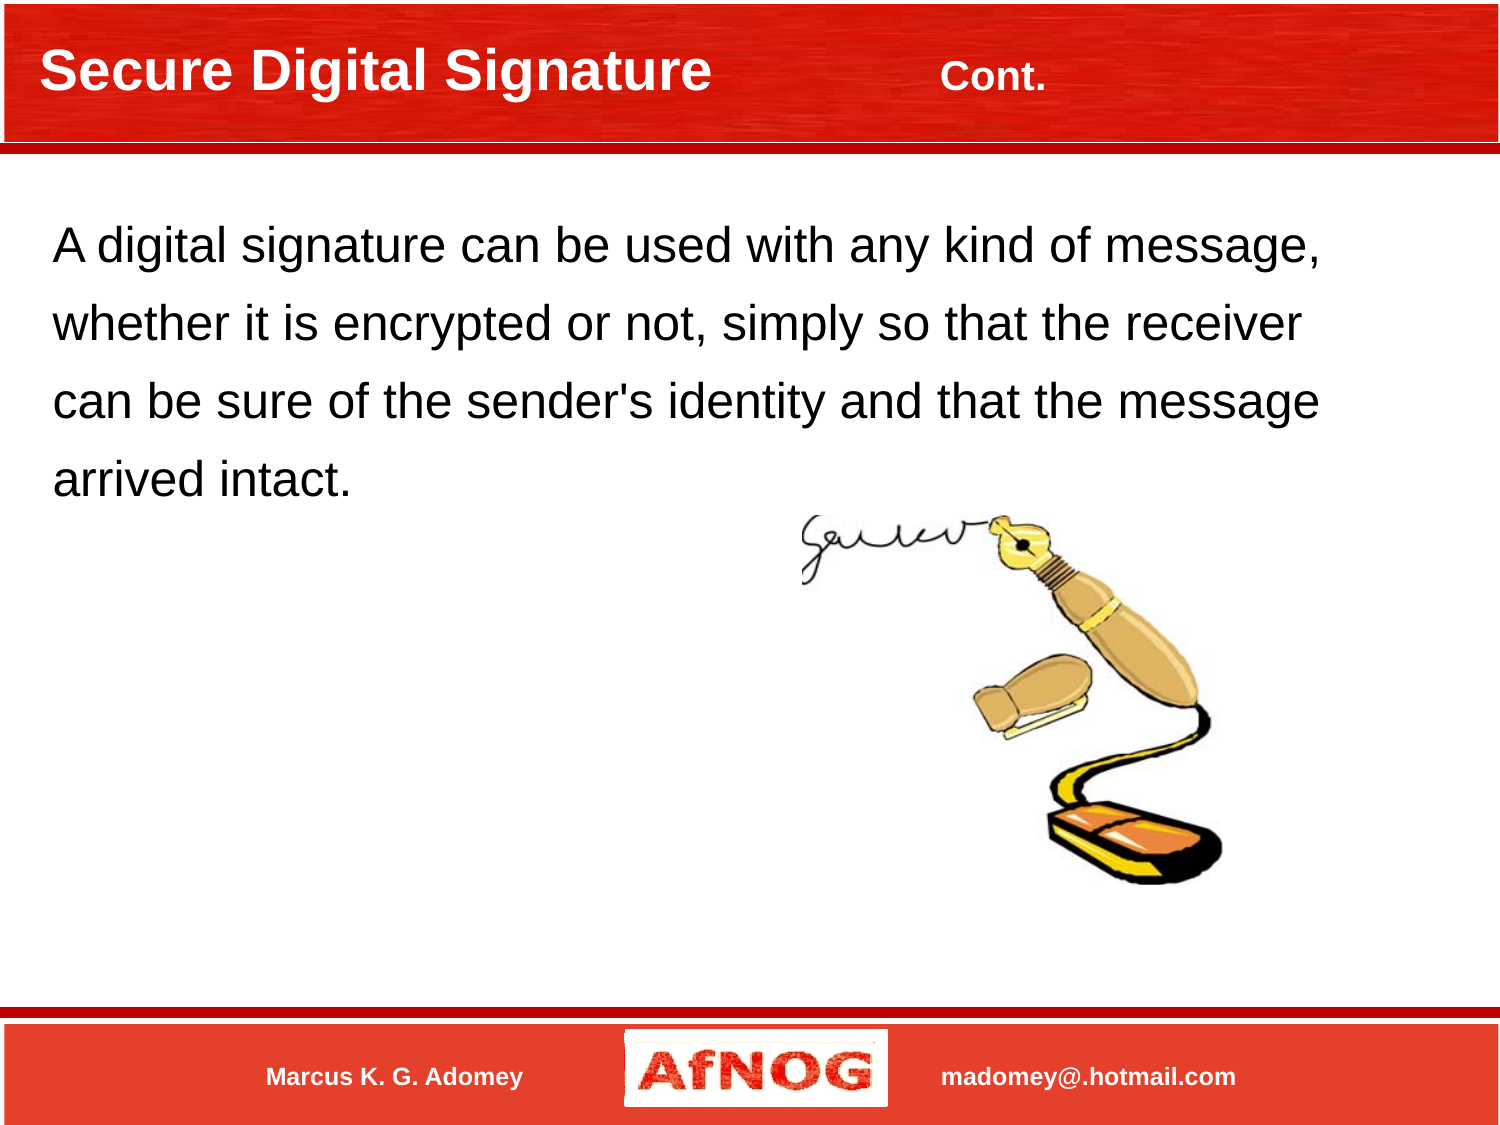

Secure Digital Signature				Cont.
A digital signature can be used with any kind of message, whether it is encrypted or not, simply so that the receiver can be sure of the sender's identity and that the message arrived intact.